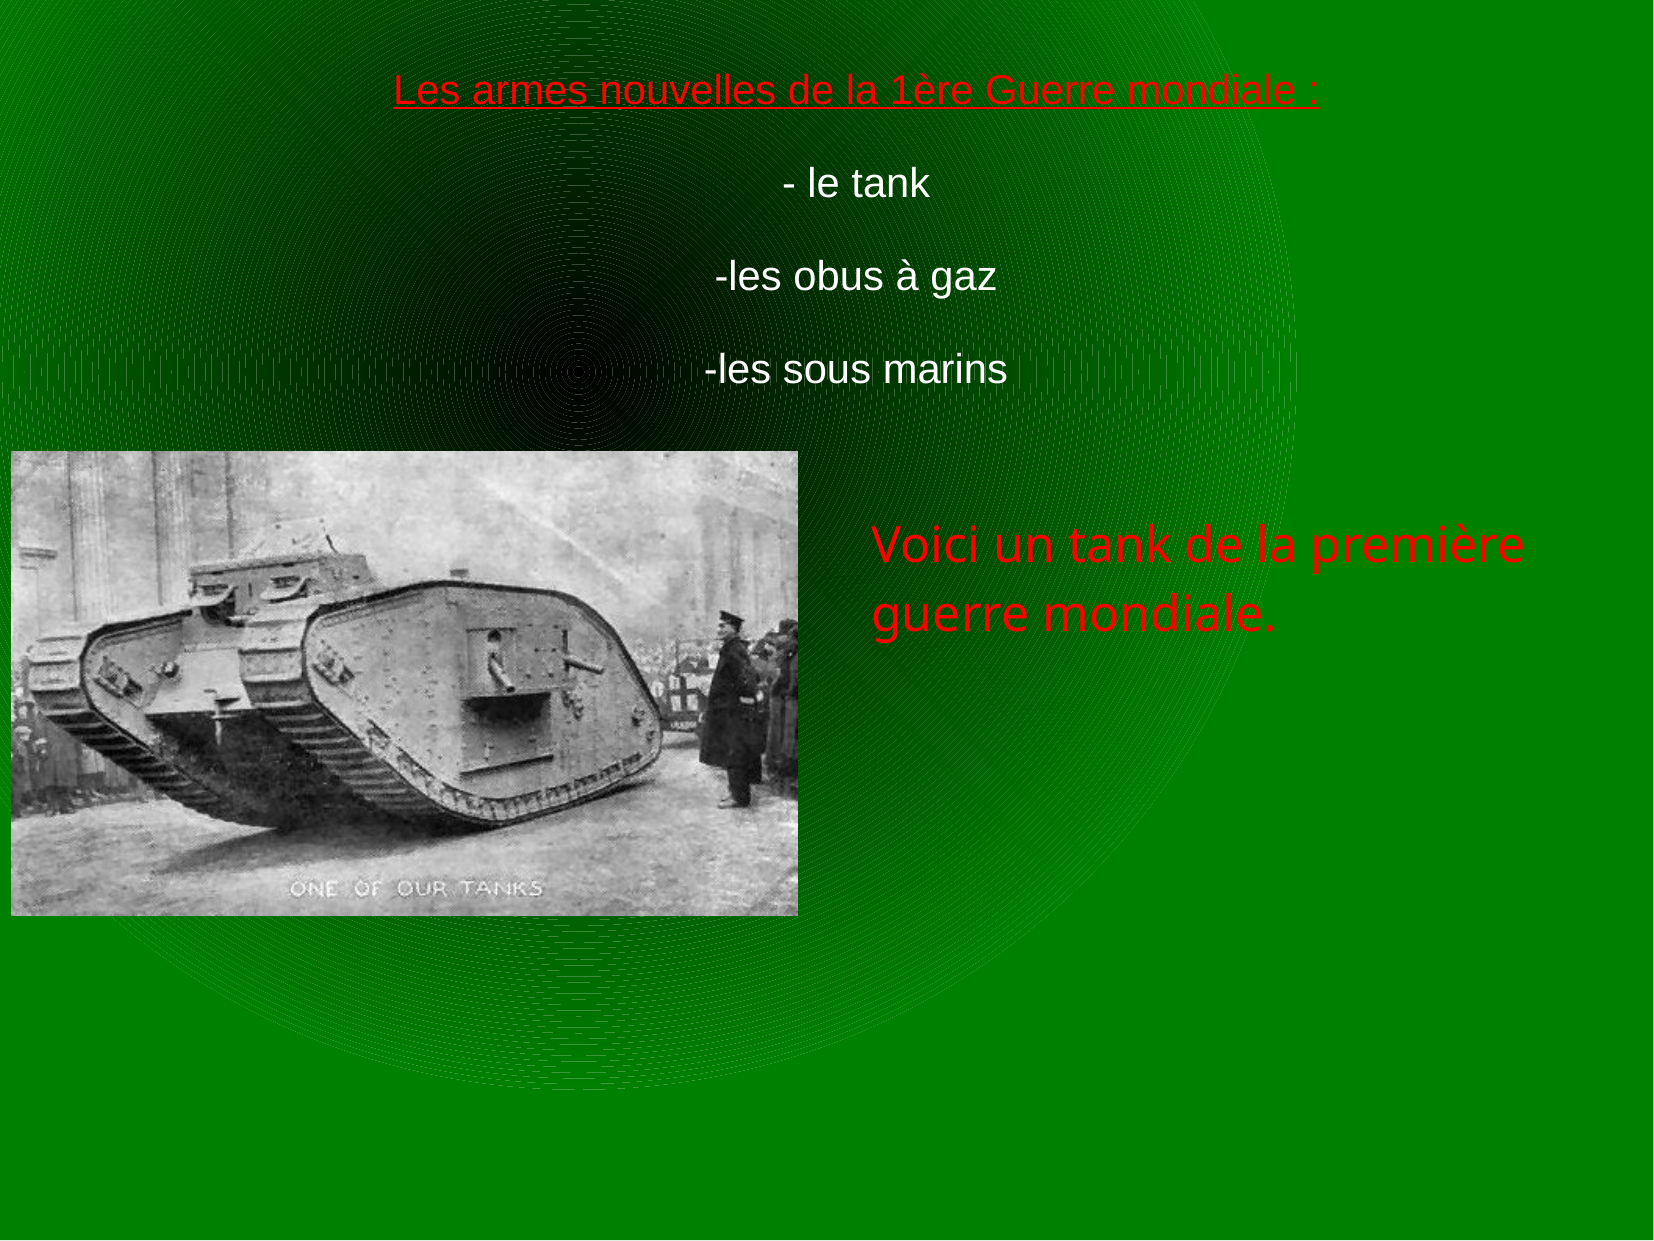

Les armes nouvelles de la 1ère Guerre mondiale :
- le tank
-les obus à gaz
-les sous marins
Voici un tank de la première guerre mondiale.